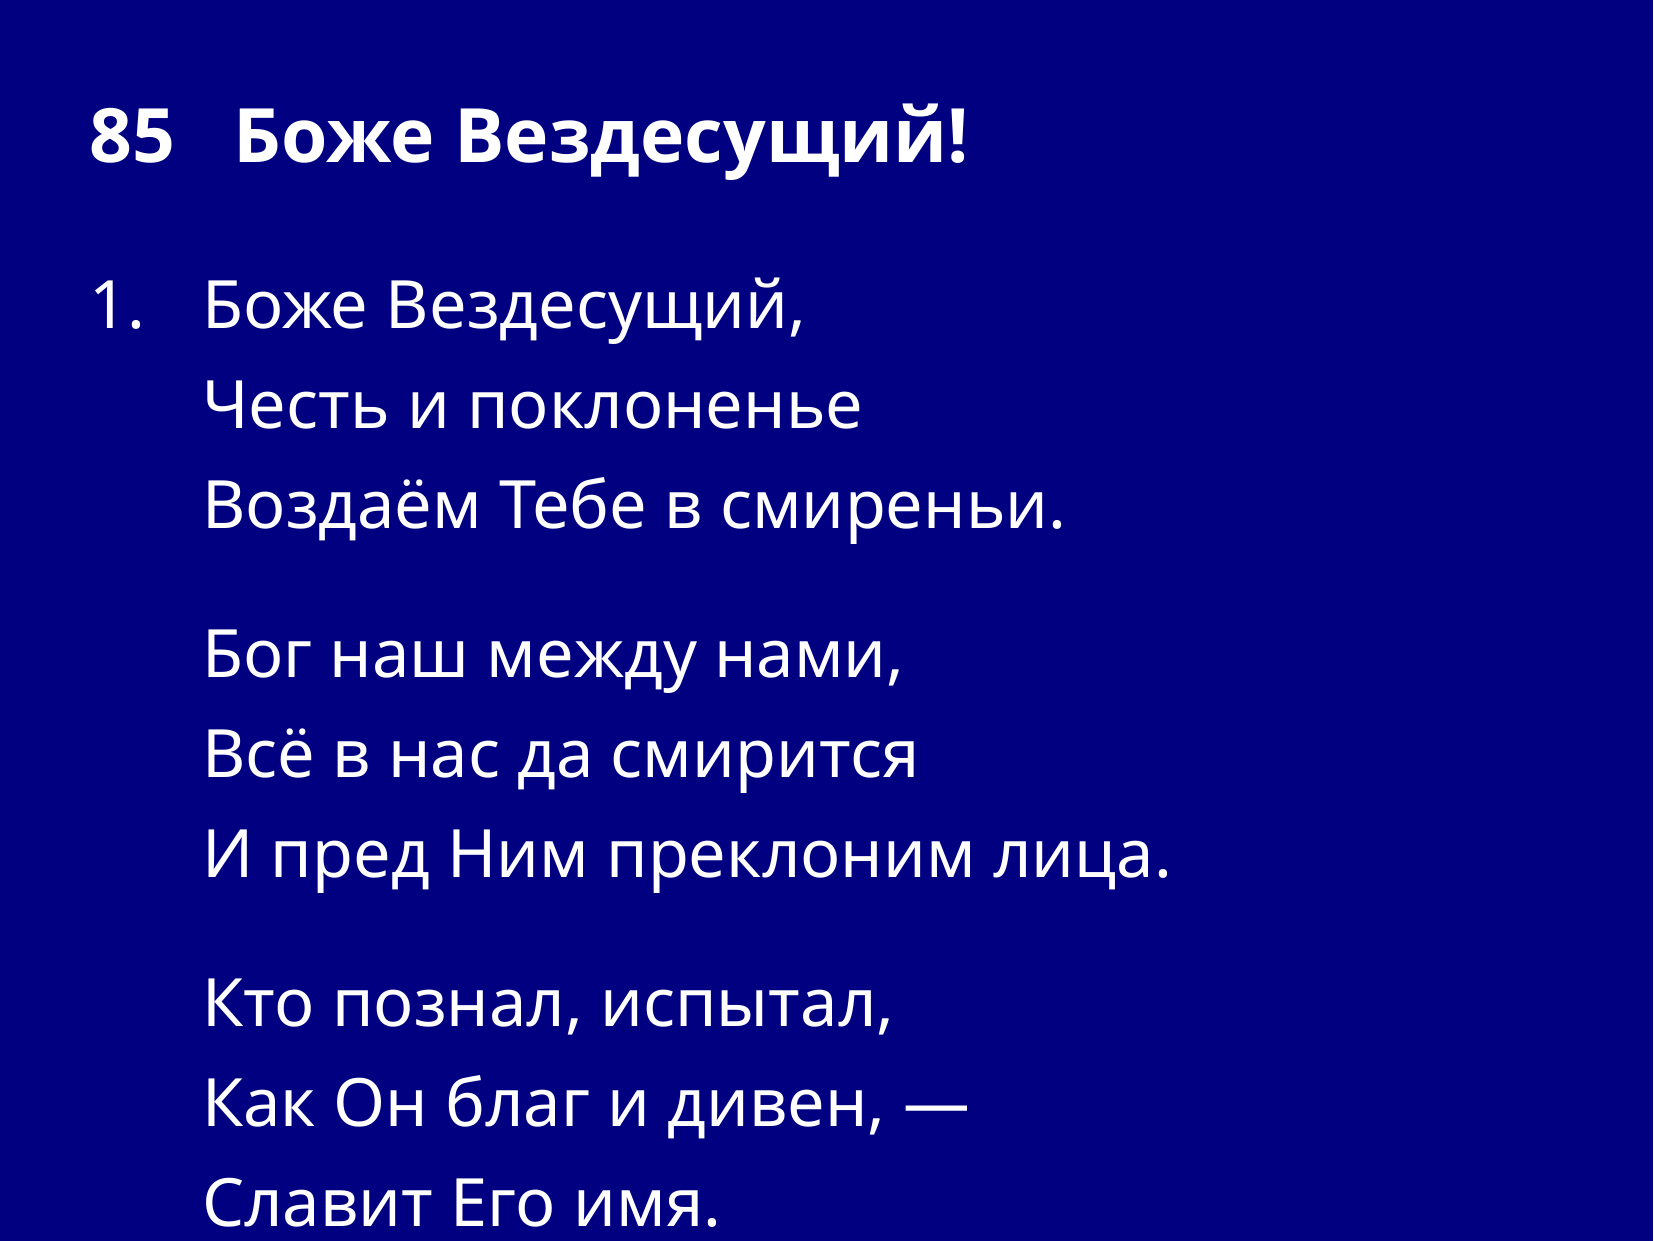

85 Боже Вездесущий!
1.	Боже Вездесущий,
	Честь и поклоненье
	Воздаём Тебе в смиреньи.
	Бог наш между нами,
	Всё в нас да смирится
	И пред Ним преклоним лица.
	Кто познал, испытал,
	Как Он благ и дивен, —
	Славит Его имя.